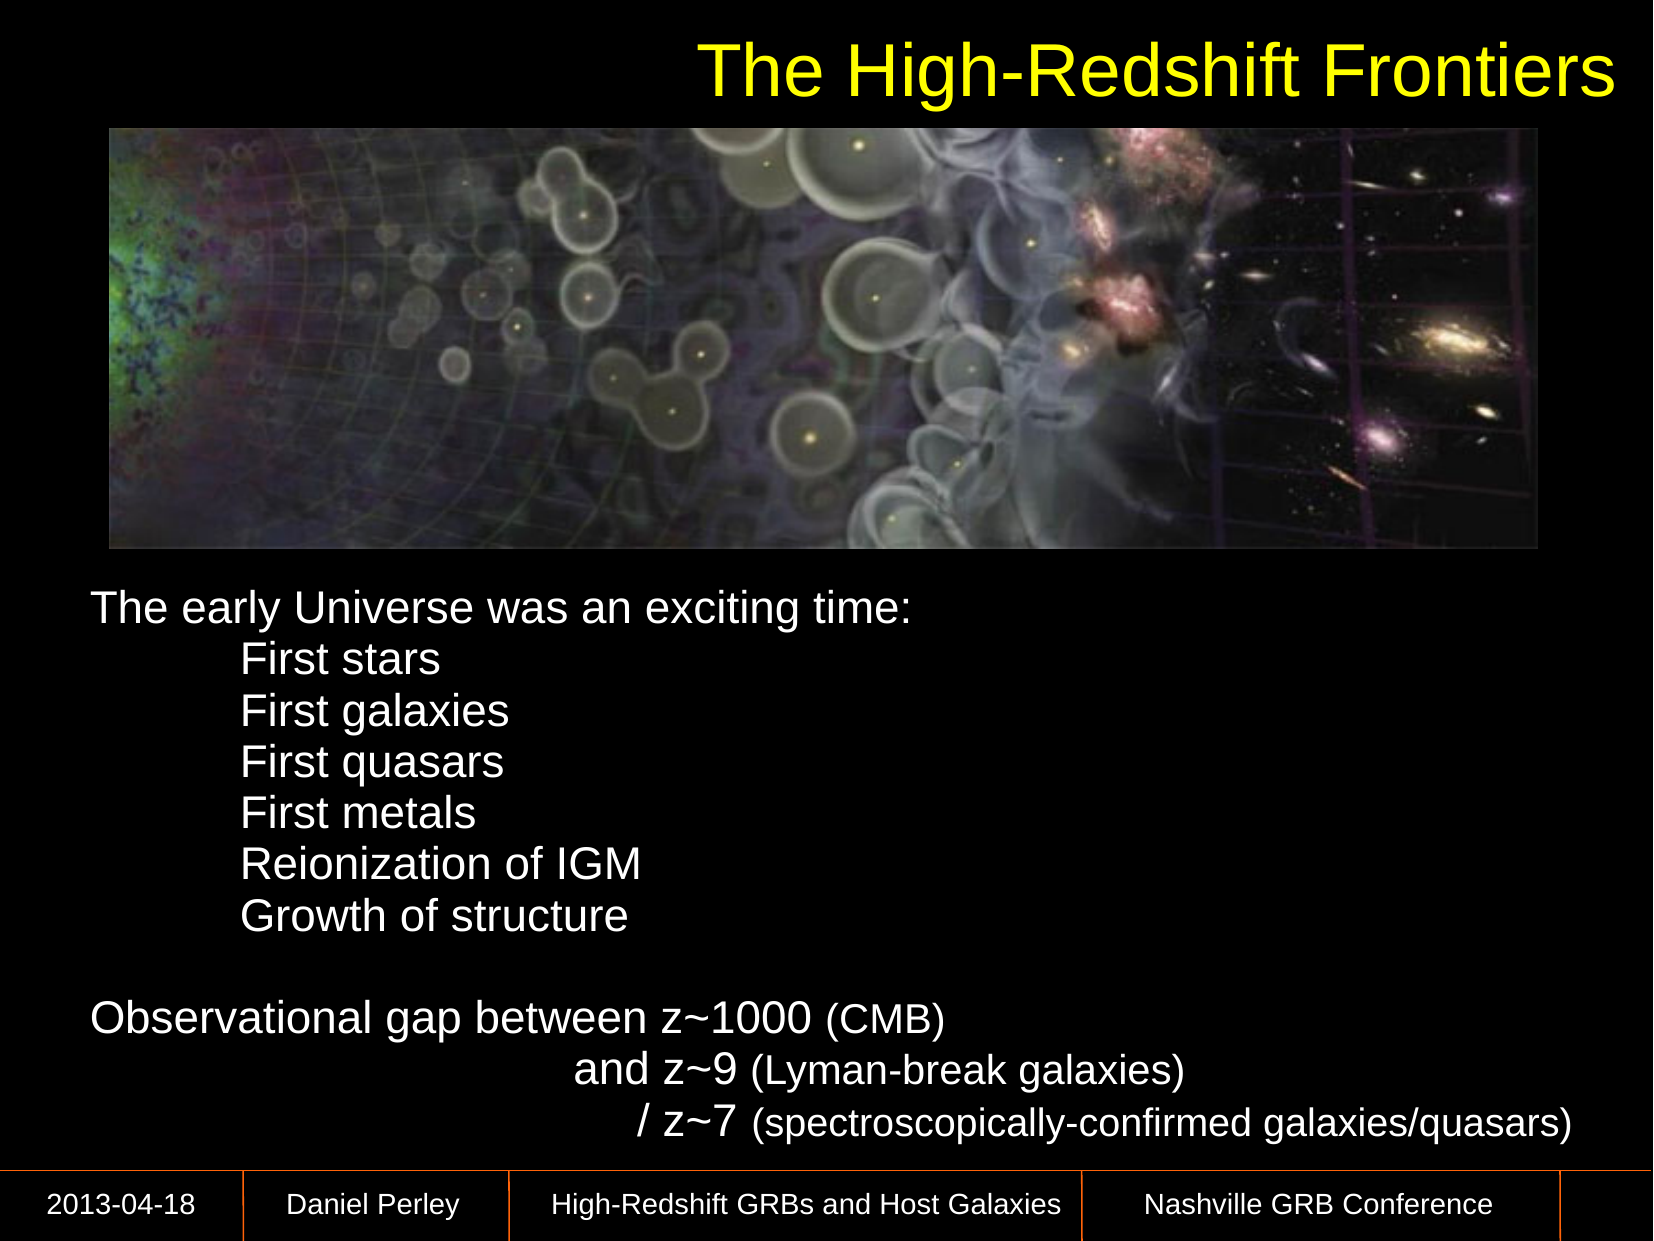

# The High-Redshift Frontiers
The early Universe was an exciting time:
		First stars
		First galaxies
		First quasars
		First metals
		Reionization of IGM
		Growth of structure
Observational gap between z~1000 (CMB)
 and z~9 (Lyman-break galaxies)
 / z~7 (spectroscopically-confirmed galaxies/quasars)